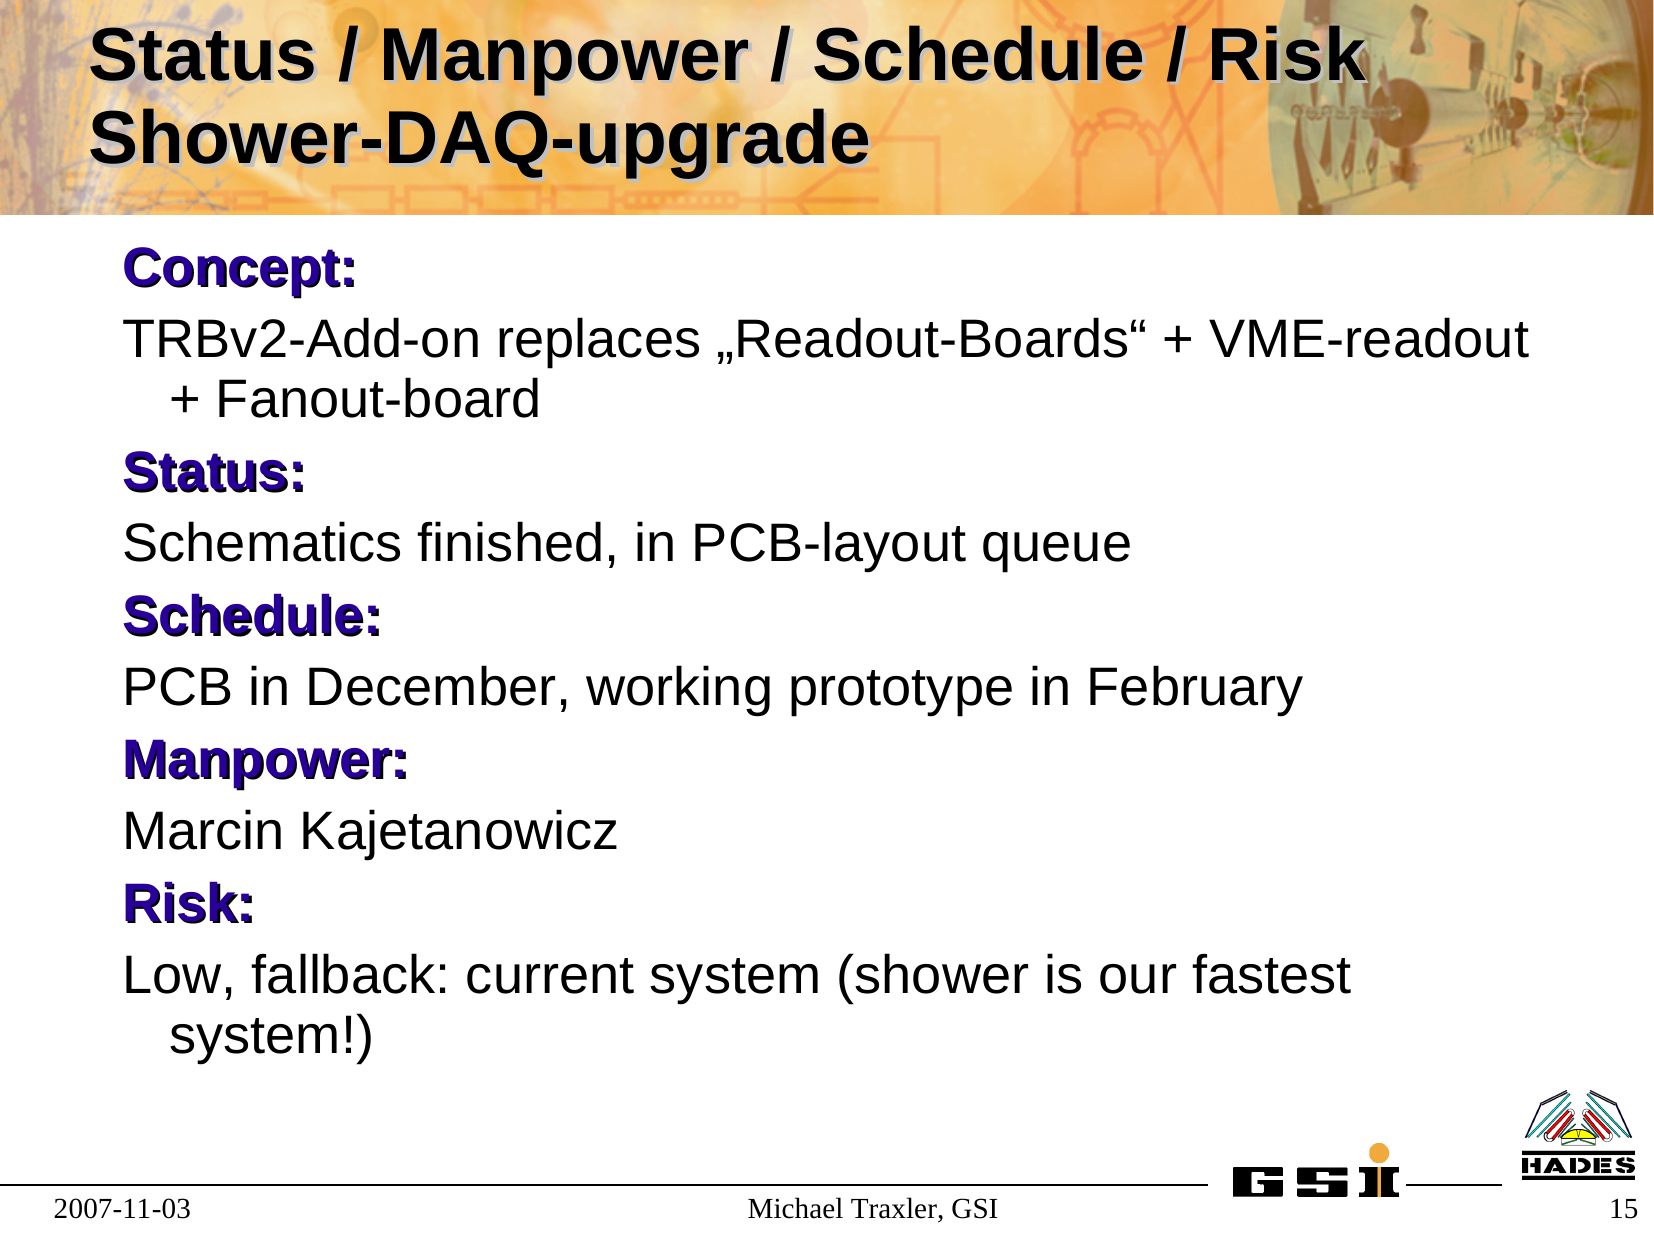

# Status / Manpower / Schedule / Risk Shower-DAQ-upgrade
Concept:
TRBv2-Add-on replaces „Readout-Boards“ + VME-readout + Fanout-board
Status:
Schematics finished, in PCB-layout queue
Schedule:
PCB in December, working prototype in February
Manpower:
Marcin Kajetanowicz
Risk:
Low, fallback: current system (shower is our fastest system!)
2006-09-26
Michael Traxler, GSI
15